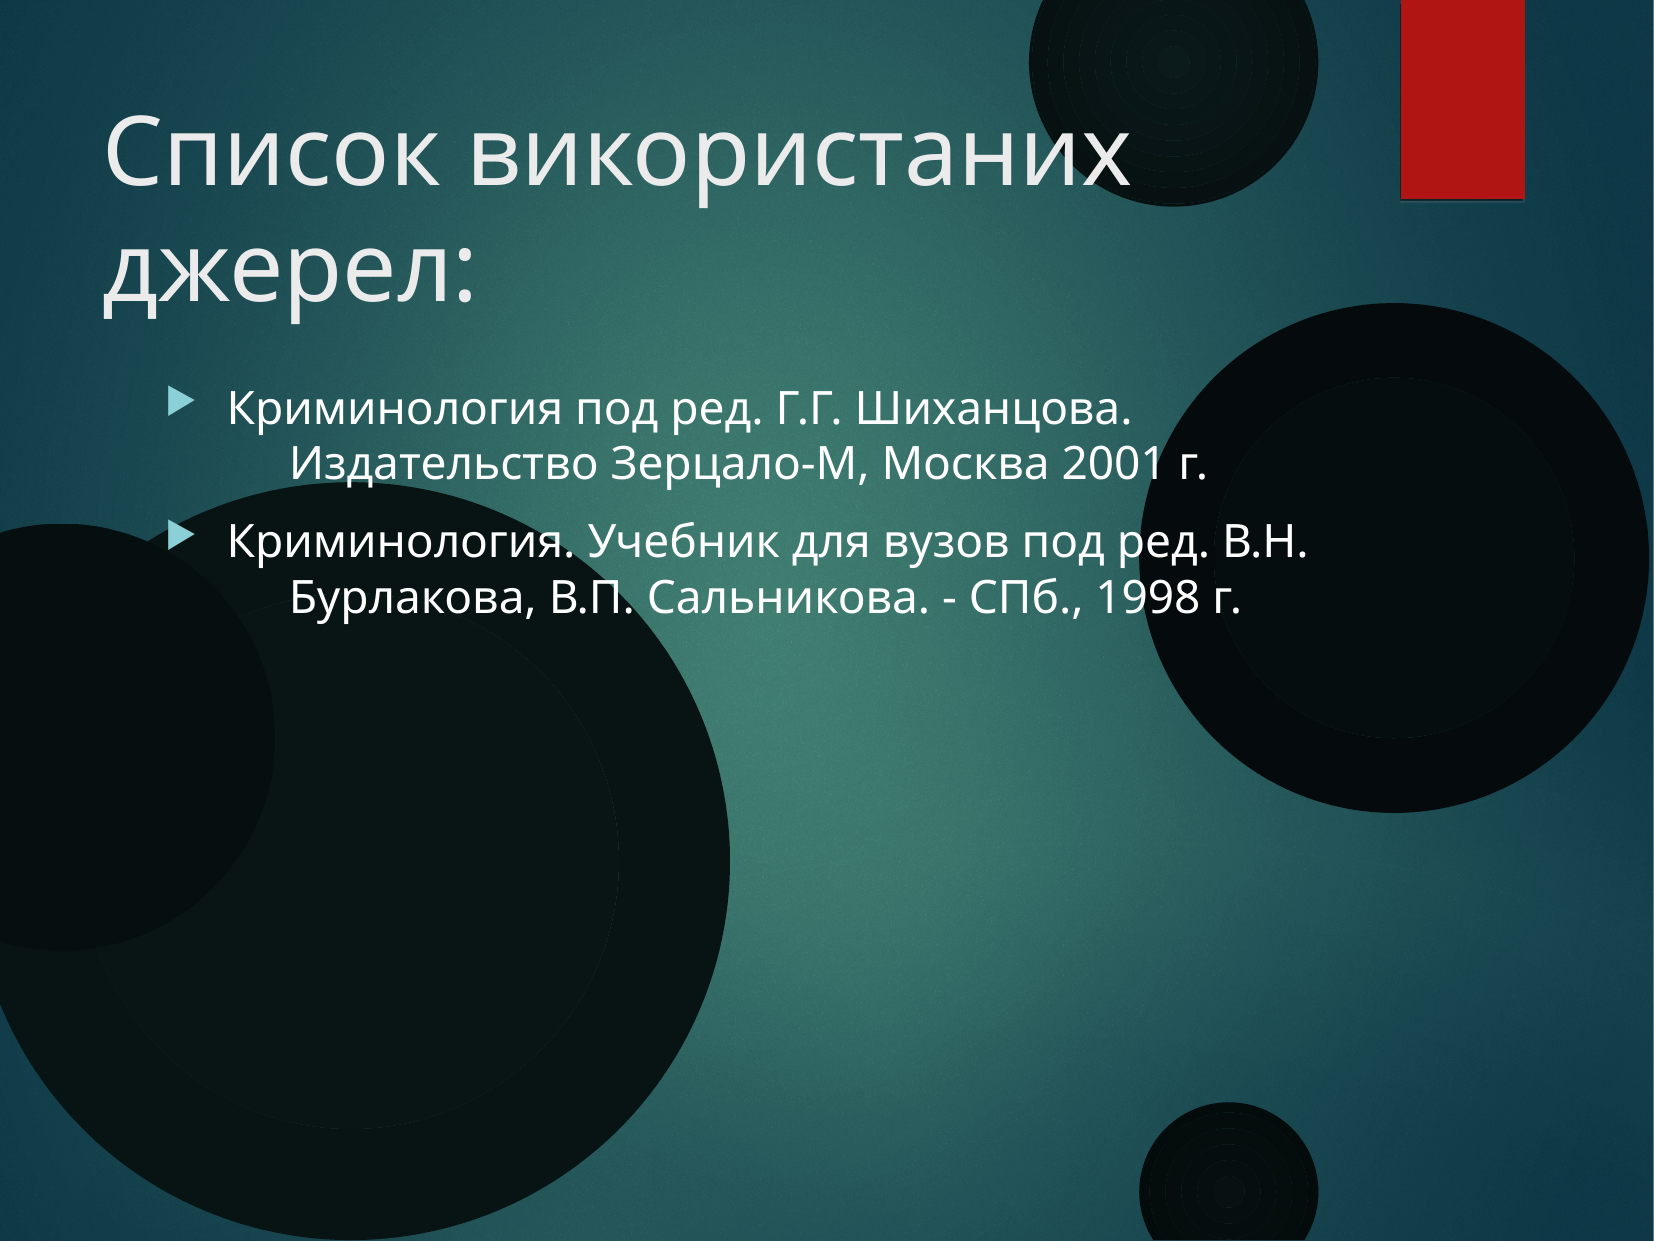

# Список використаних джерел:
Криминология под ред. Г.Г. Шиханцова. Издательство Зерцало-М, Москва 2001 г.
Криминология. Учебник для вузов под ред. В.Н. Бурлакова, В.П. Сальникова. - СПб., 1998 г.